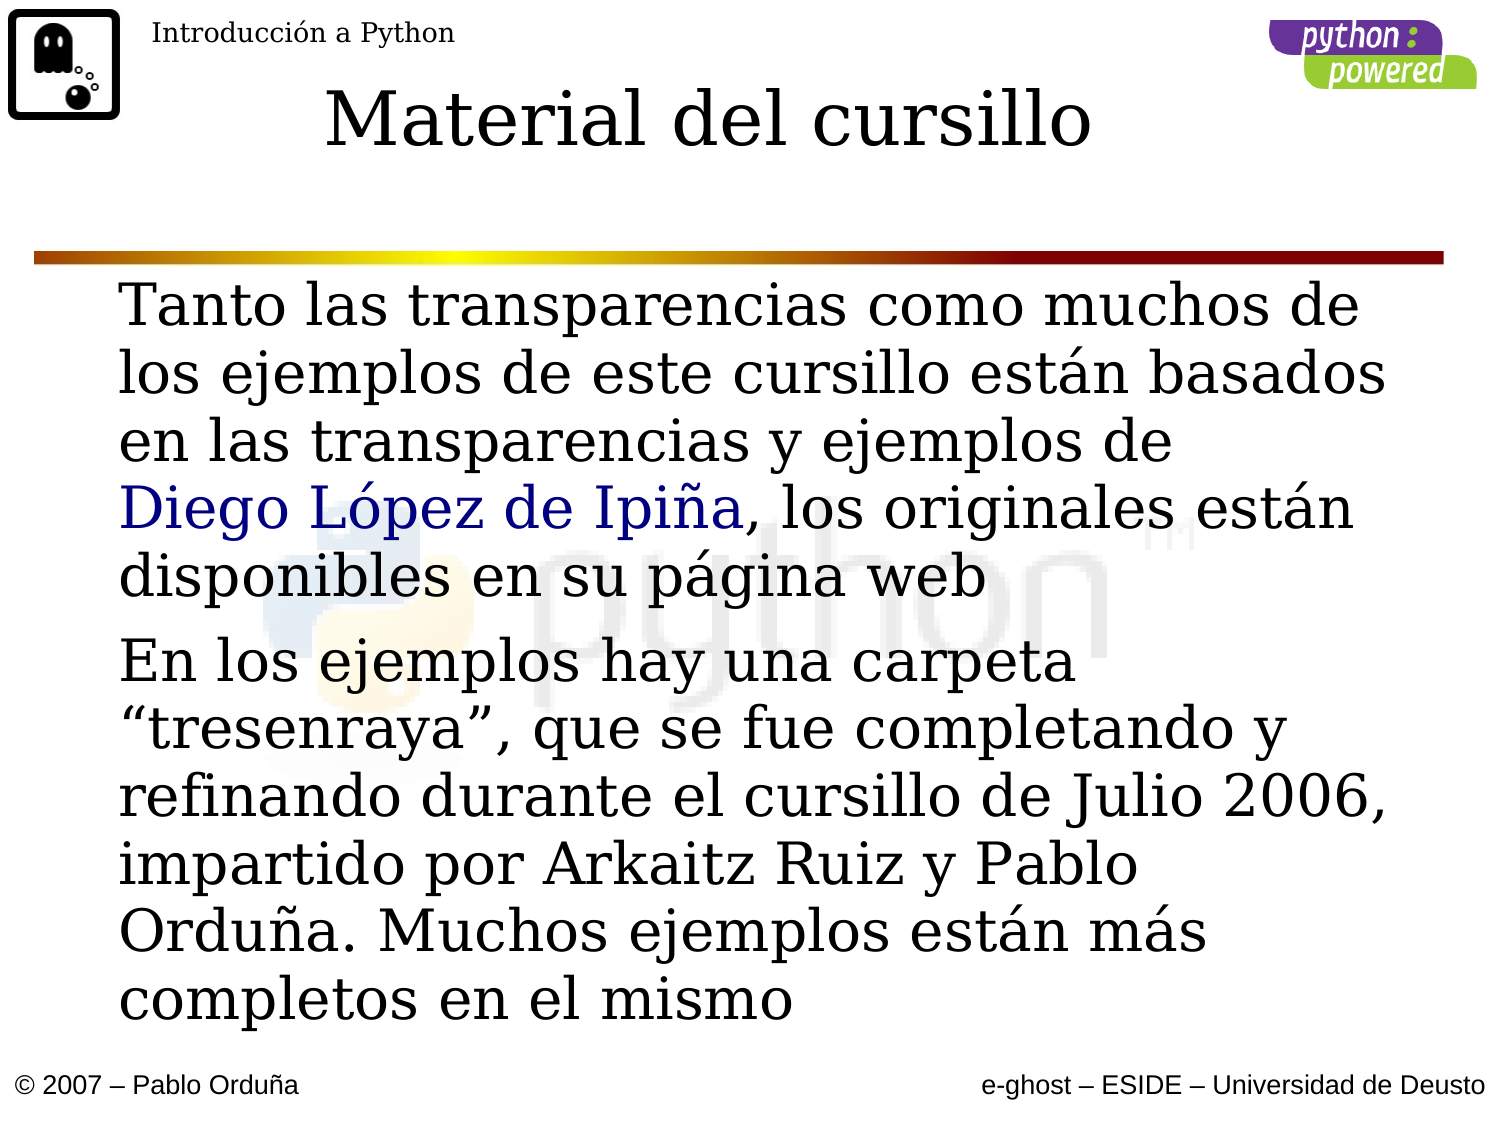

# Material del cursillo
Tanto las transparencias como muchos de los ejemplos de este cursillo están basados en las transparencias y ejemplos de Diego López de Ipiña, los originales están disponibles en su página web
En los ejemplos hay una carpeta “tresenraya”, que se fue completando y refinando durante el cursillo de Julio 2006, impartido por Arkaitz Ruiz y Pablo Orduña. Muchos ejemplos están más completos en el mismo